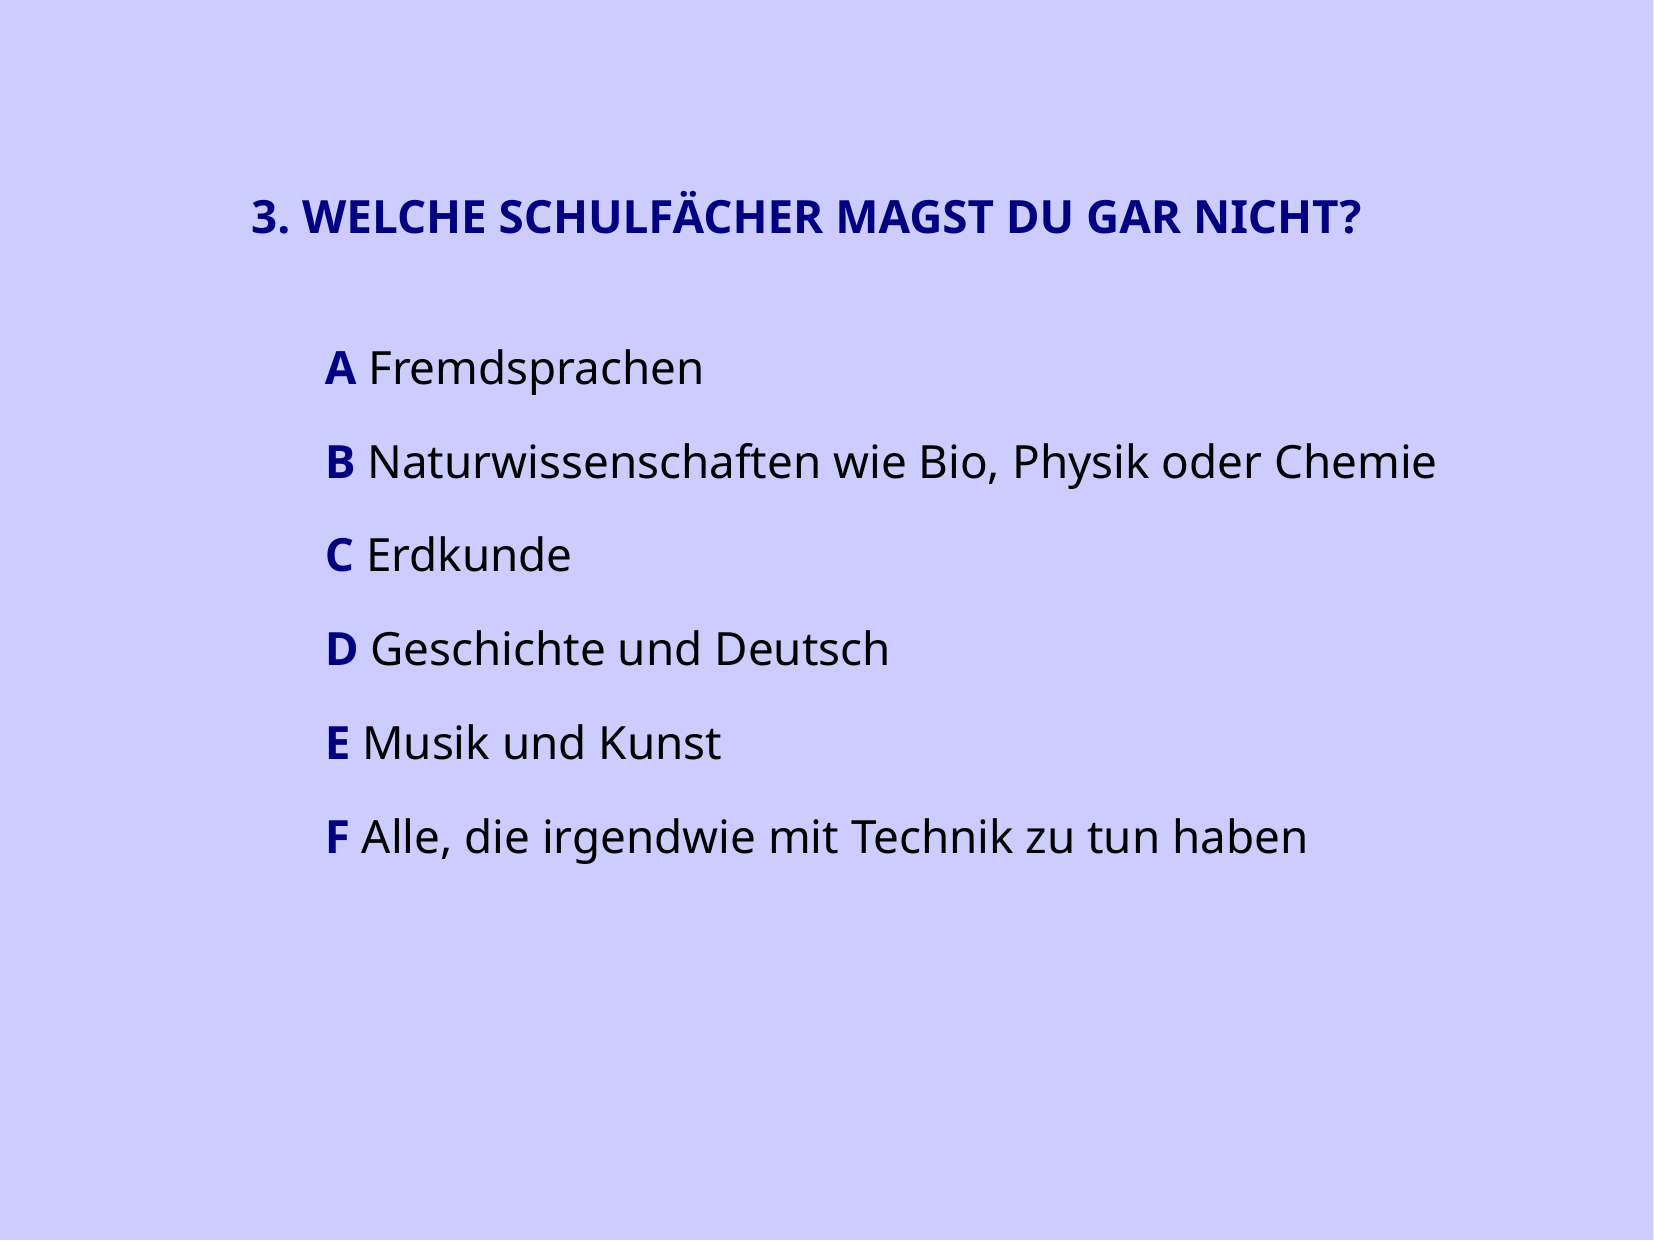

3. WELCHE SCHULFÄCHER MAGST DU GAR NICHT?
	A Fremdsprachen
	B Naturwissenschaften wie Bio, Physik oder Chemie
	C Erdkunde
	D Geschichte und Deutsch
	E Musik und Kunst
	F Alle, die irgendwie mit Technik zu tun haben